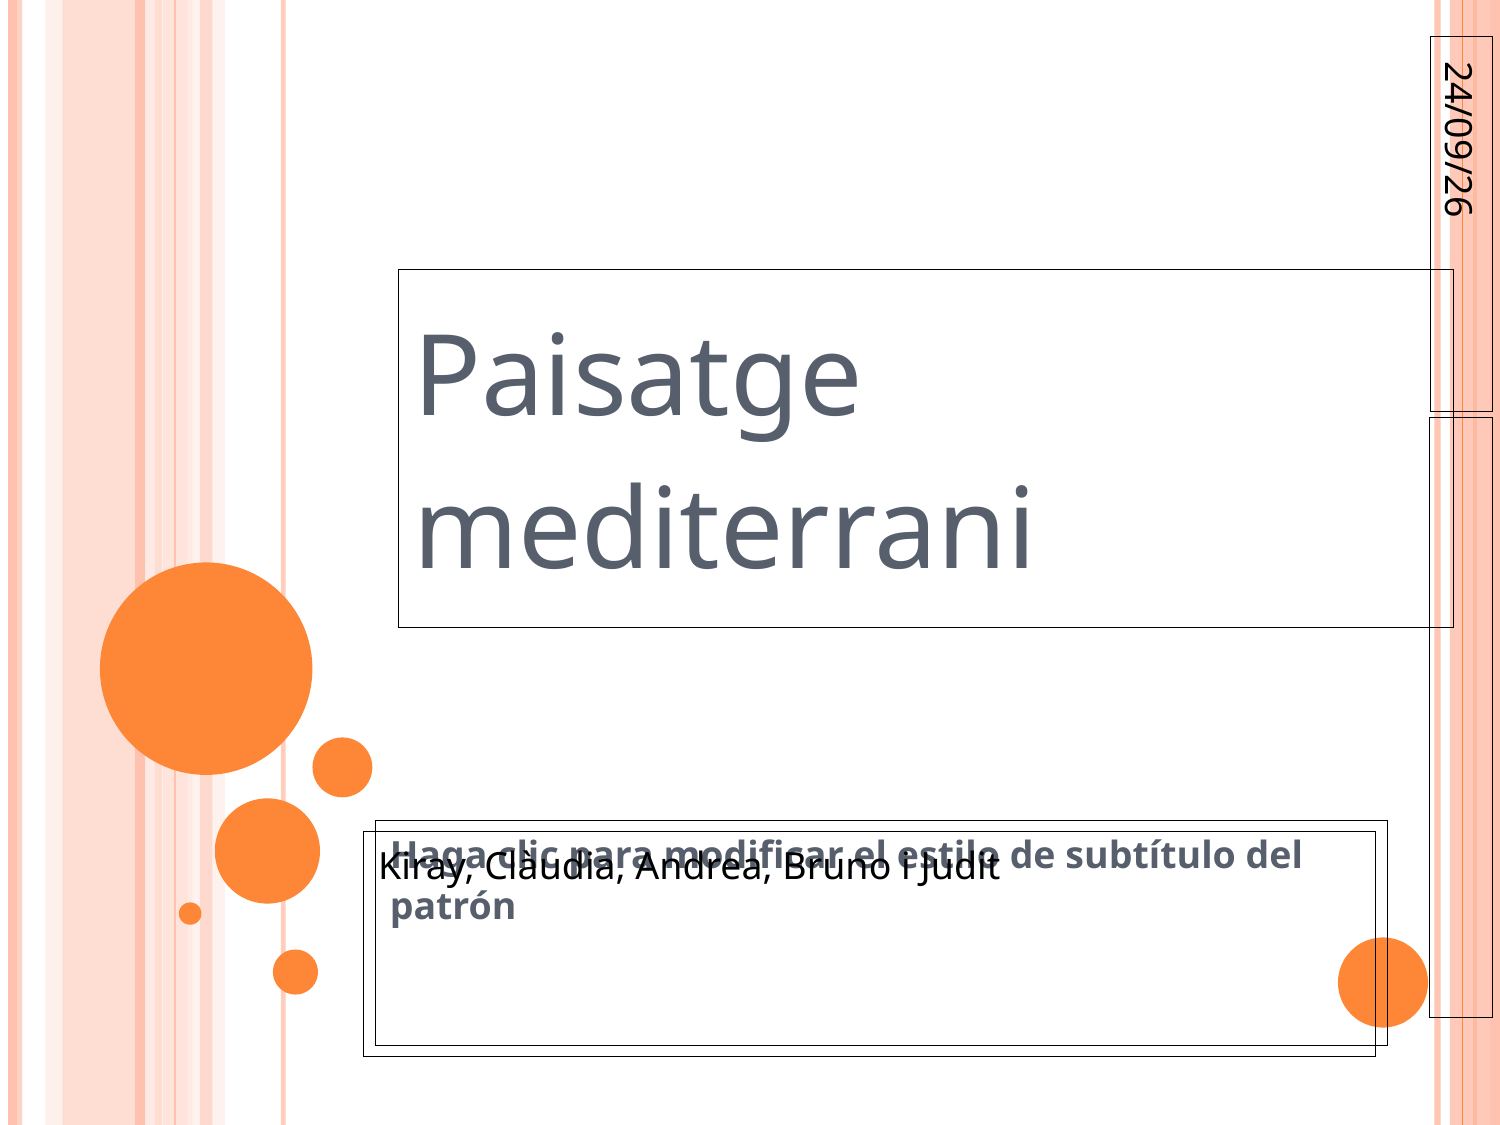

# Paisatge mediterrani
Kiray, Clàudia, Andrea, Bruno i Judit